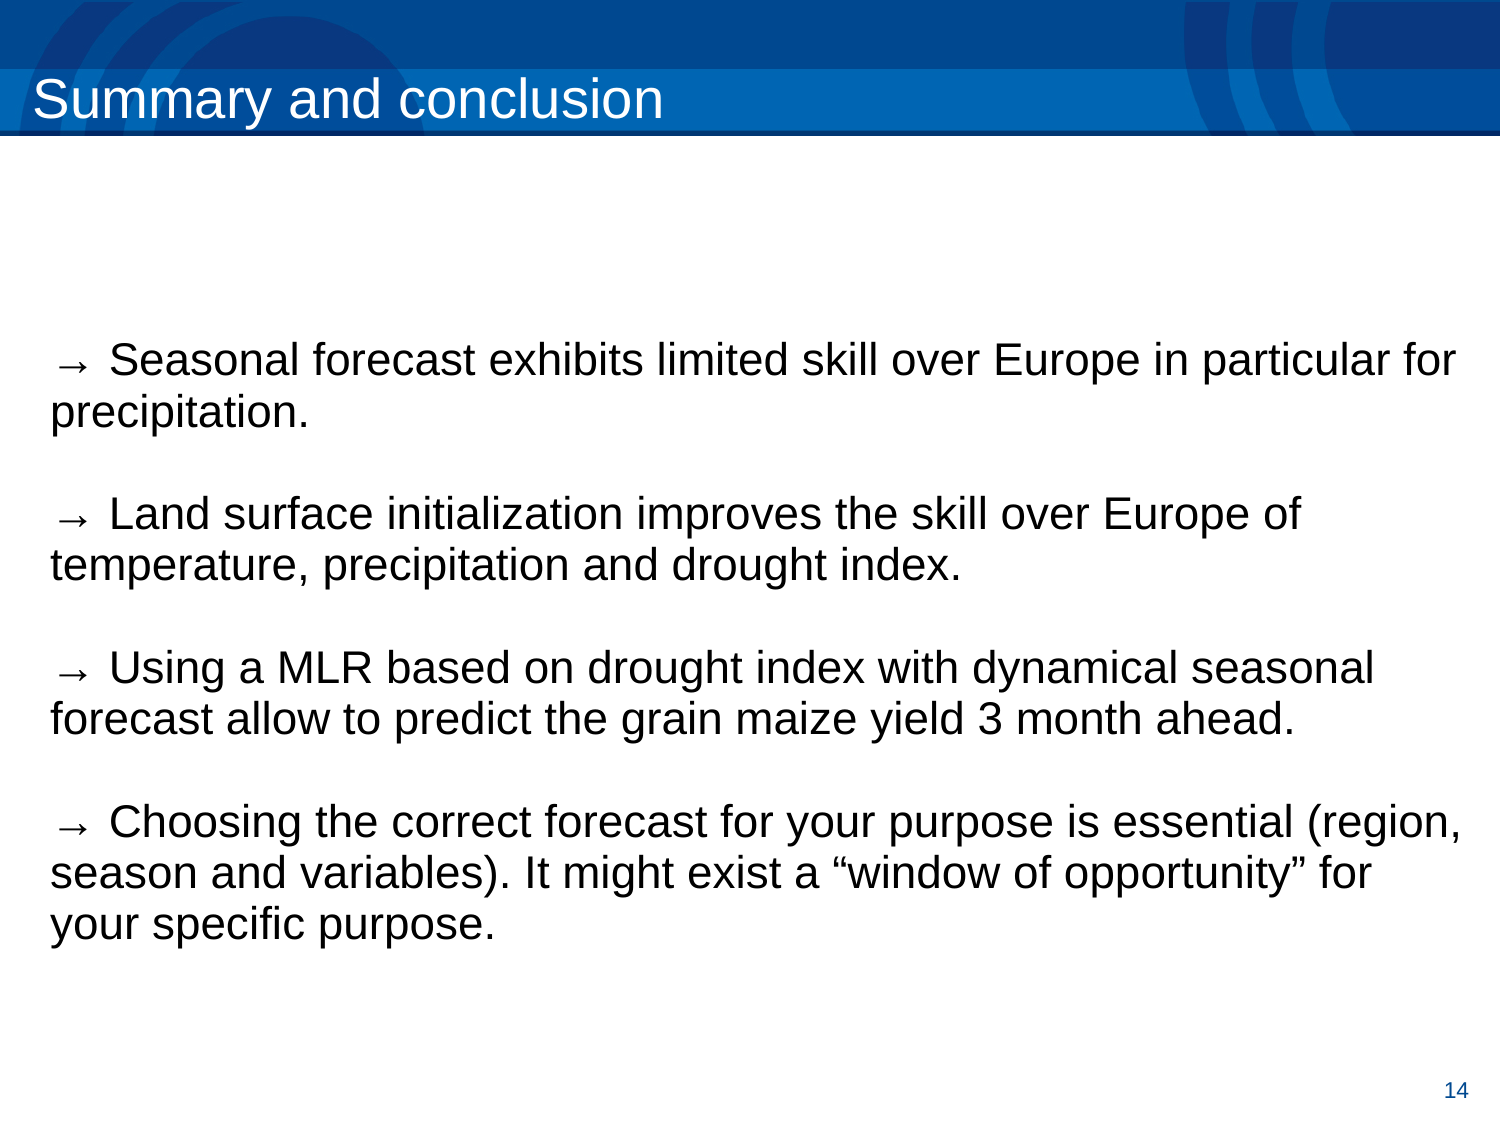

# Summary and conclusion
→ Seasonal forecast exhibits limited skill over Europe in particular for precipitation.
→ Land surface initialization improves the skill over Europe of temperature, precipitation and drought index.
→ Using a MLR based on drought index with dynamical seasonal forecast allow to predict the grain maize yield 3 month ahead.
→ Choosing the correct forecast for your purpose is essential (region, season and variables). It might exist a “window of opportunity” for your specific purpose.